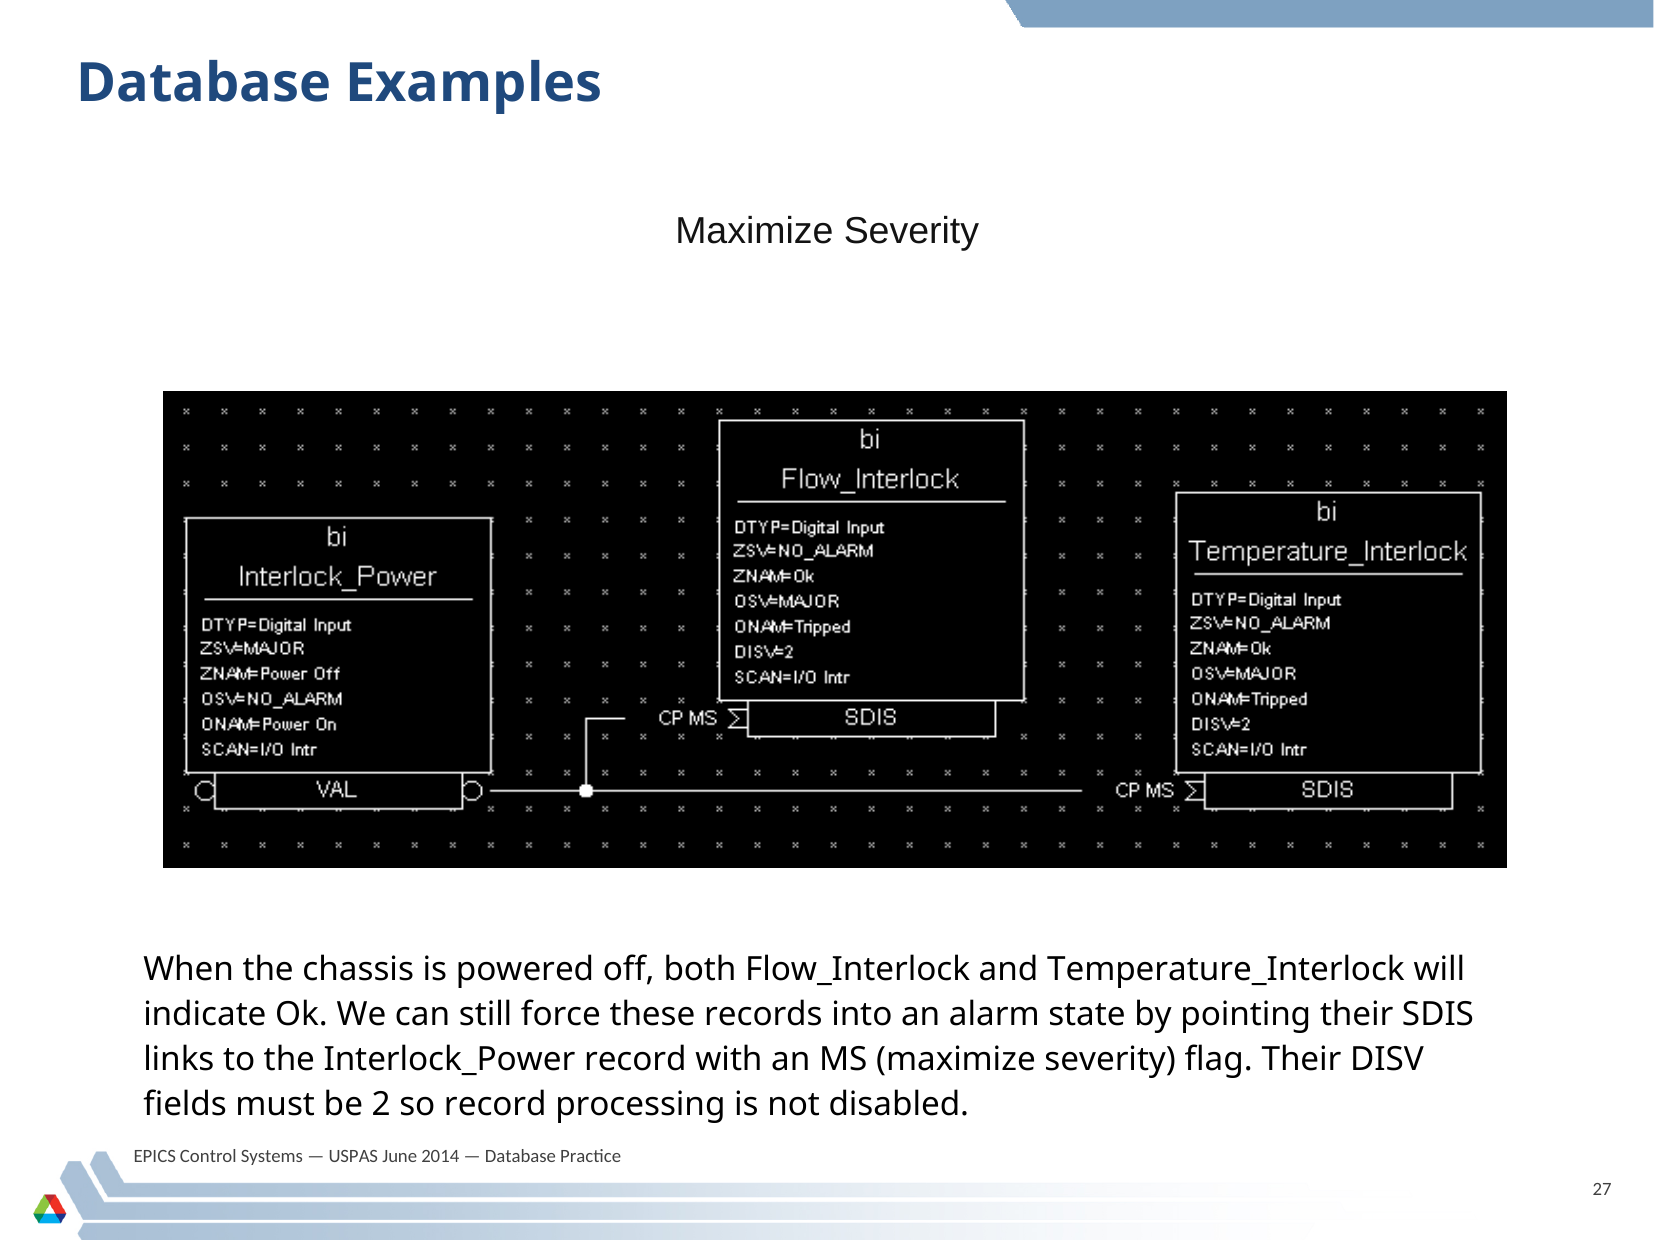

# Database Examples
Maximize Severity
When the chassis is powered off, both Flow_Interlock and Temperature_Interlock will indicate Ok. We can still force these records into an alarm state by pointing their SDIS links to the Interlock_Power record with an MS (maximize severity) flag. Their DISV fields must be 2 so record processing is not disabled.
EPICS Control Systems — USPAS June 2014 — Database Practice
27